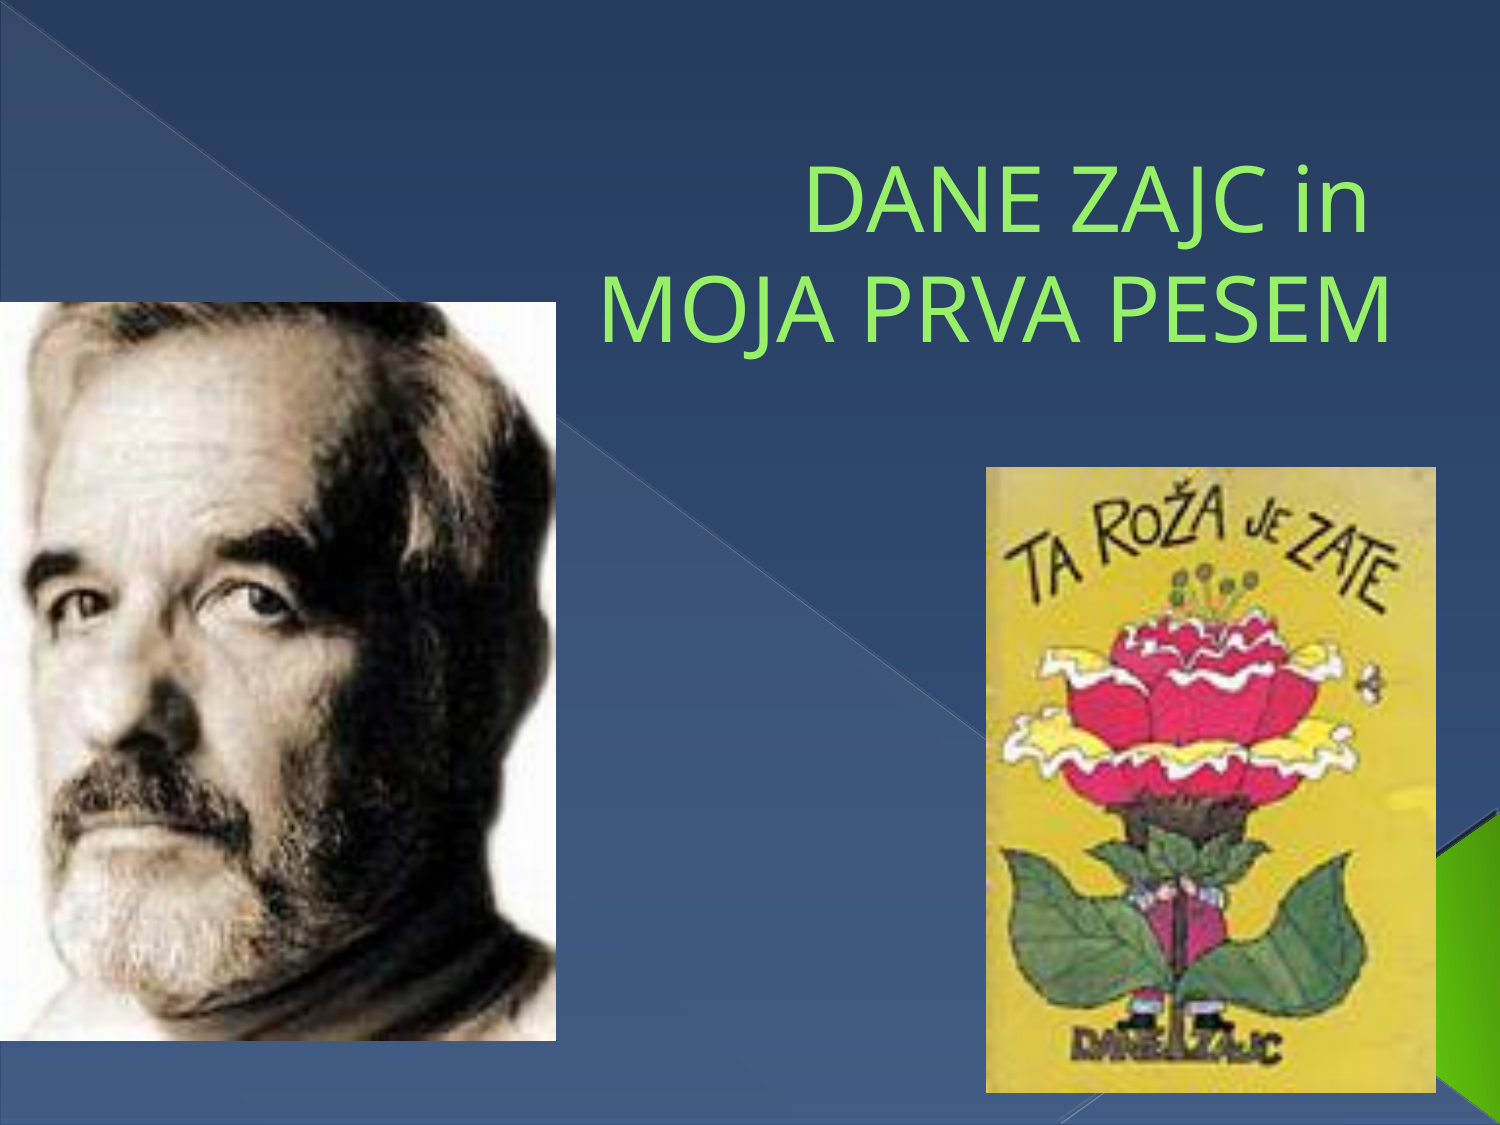

# DANE ZAJC in MOJA PRVA PESEM